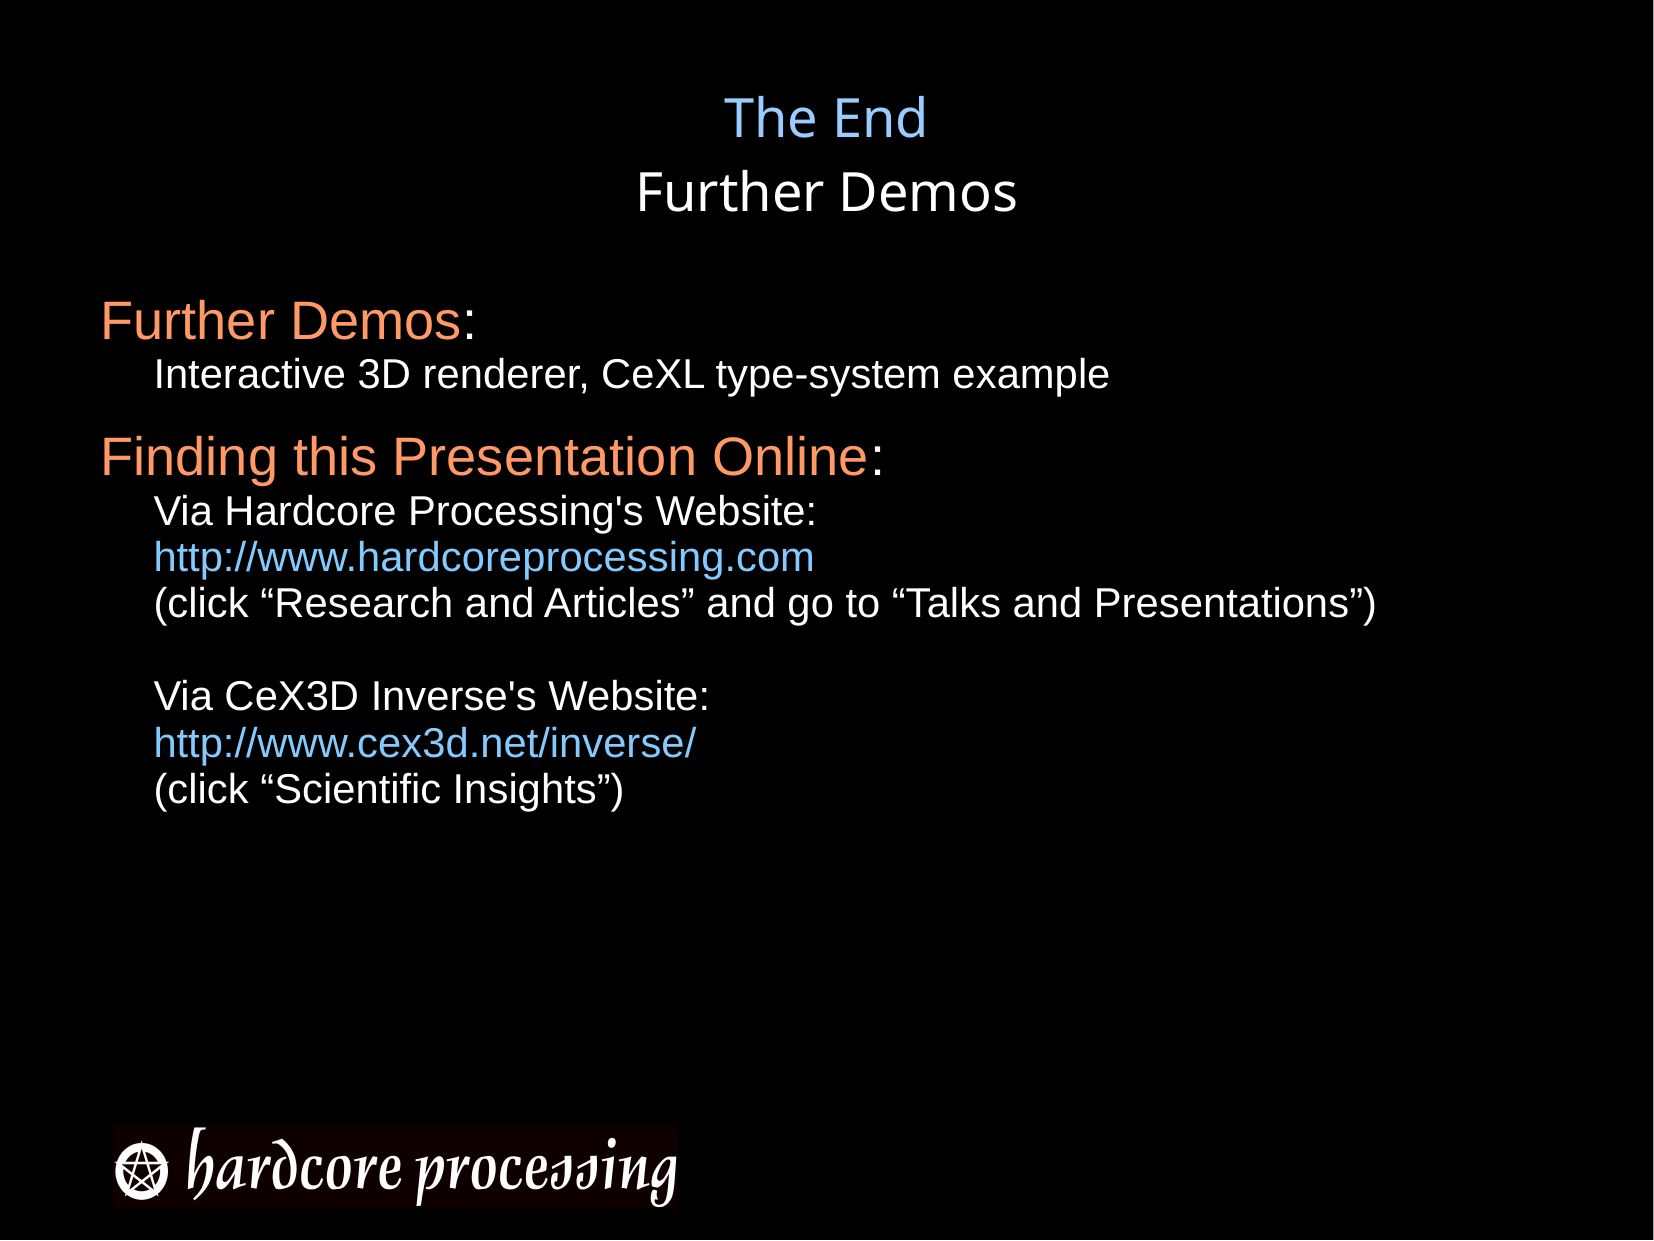

# The End Further Demos
Further Demos:
Interactive 3D renderer, CeXL type-system example
Finding this Presentation Online:
Via Hardcore Processing's Website:
http://www.hardcoreprocessing.com
(click “Research and Articles” and go to “Talks and Presentations”)
Via CeX3D Inverse's Website:
http://www.cex3d.net/inverse/
(click “Scientific Insights”)